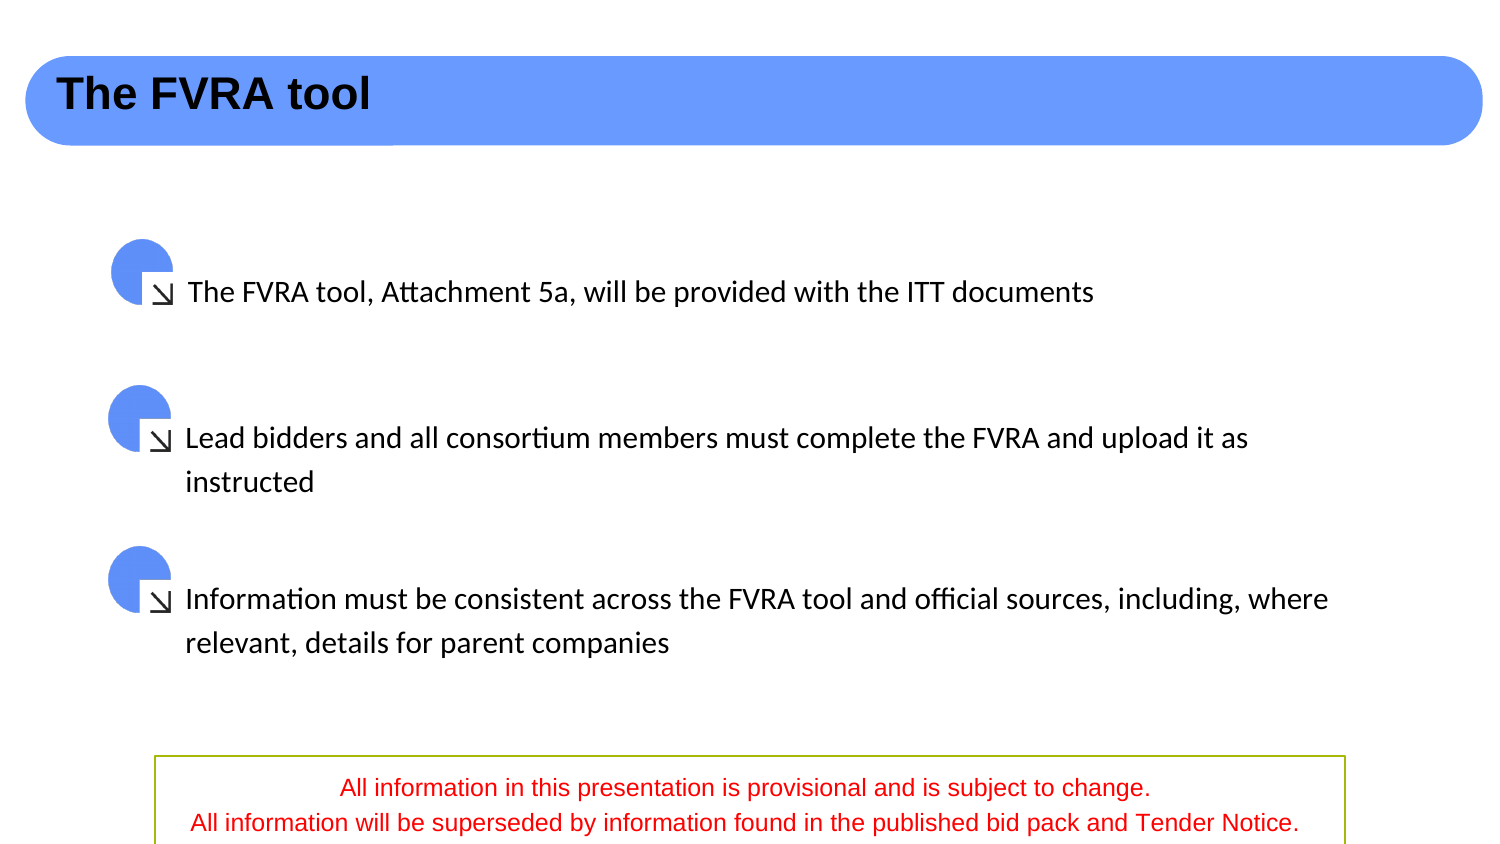

# The FVRA tool
The FVRA tool, Attachment 5a, will be provided with the ITT documents
Lead bidders and all consortium members must complete the FVRA and upload it as instructed
Information must be consistent across the FVRA tool and official sources, including, where relevant, details for parent companies
All information in this presentation is provisional and is subject to change.
All information will be superseded by information found in the published bid pack and Tender Notice.